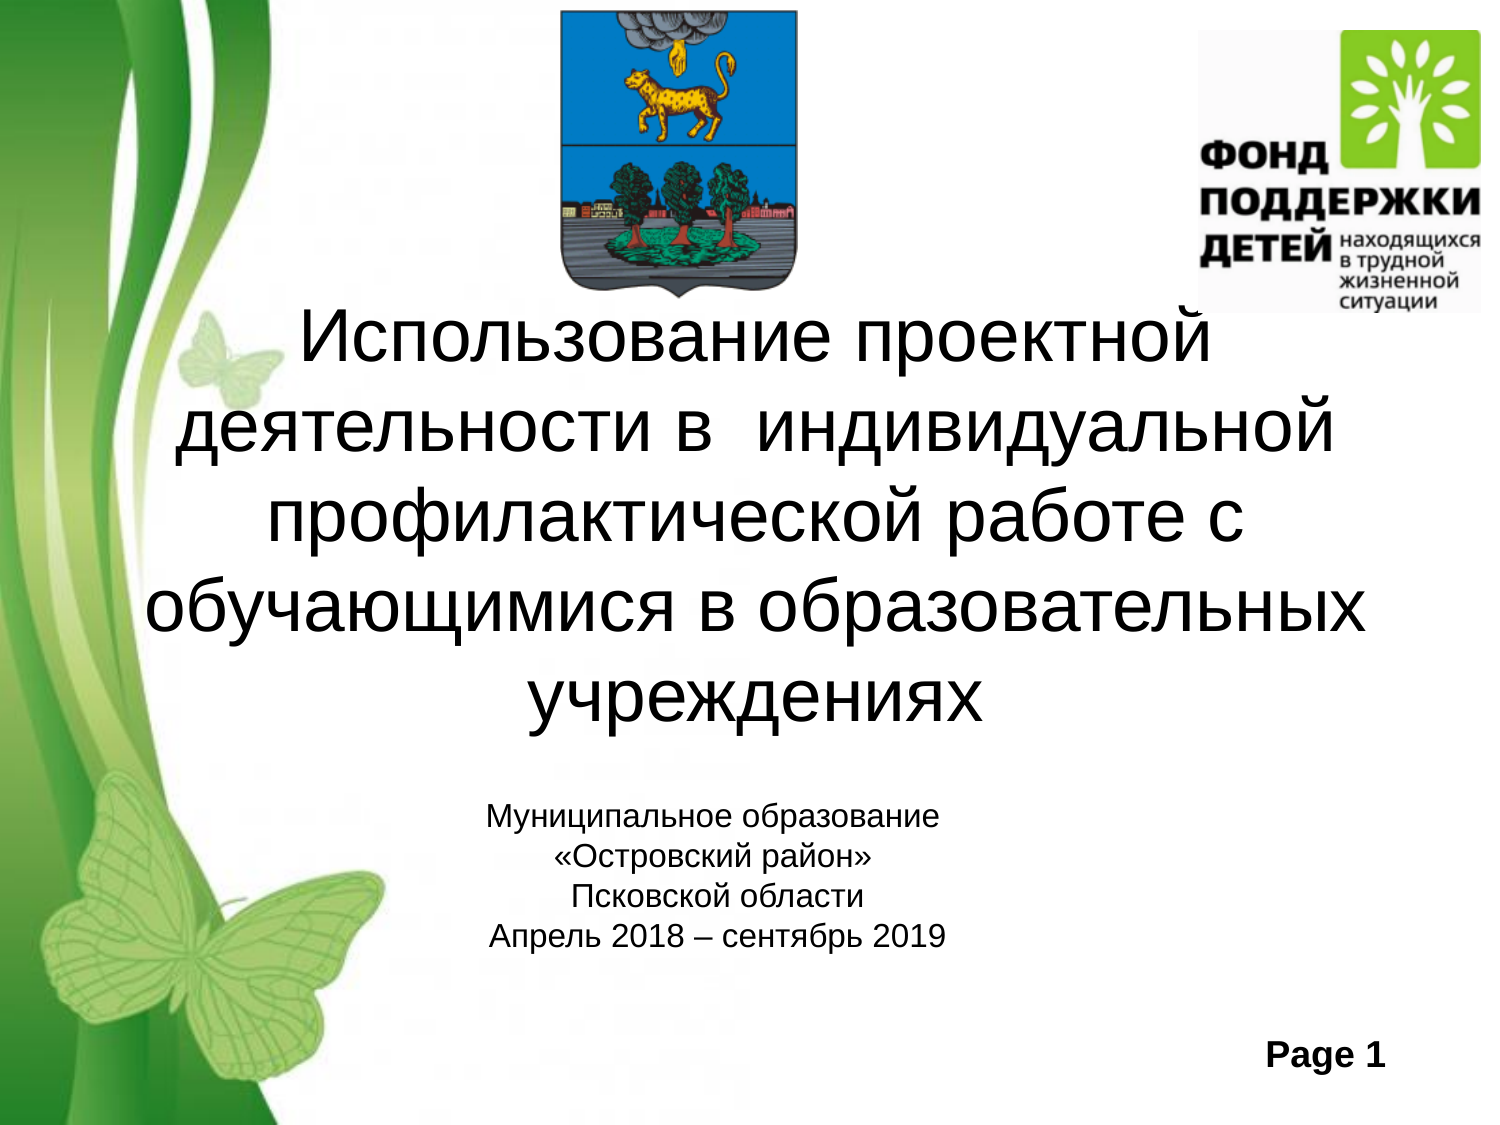

# Использование проектной деятельности в индивидуальной профилактической работе с обучающимися в образовательных учреждениях
Муниципальное образование
«Островский район»
Псковской области
Апрель 2018 – сентябрь 2019